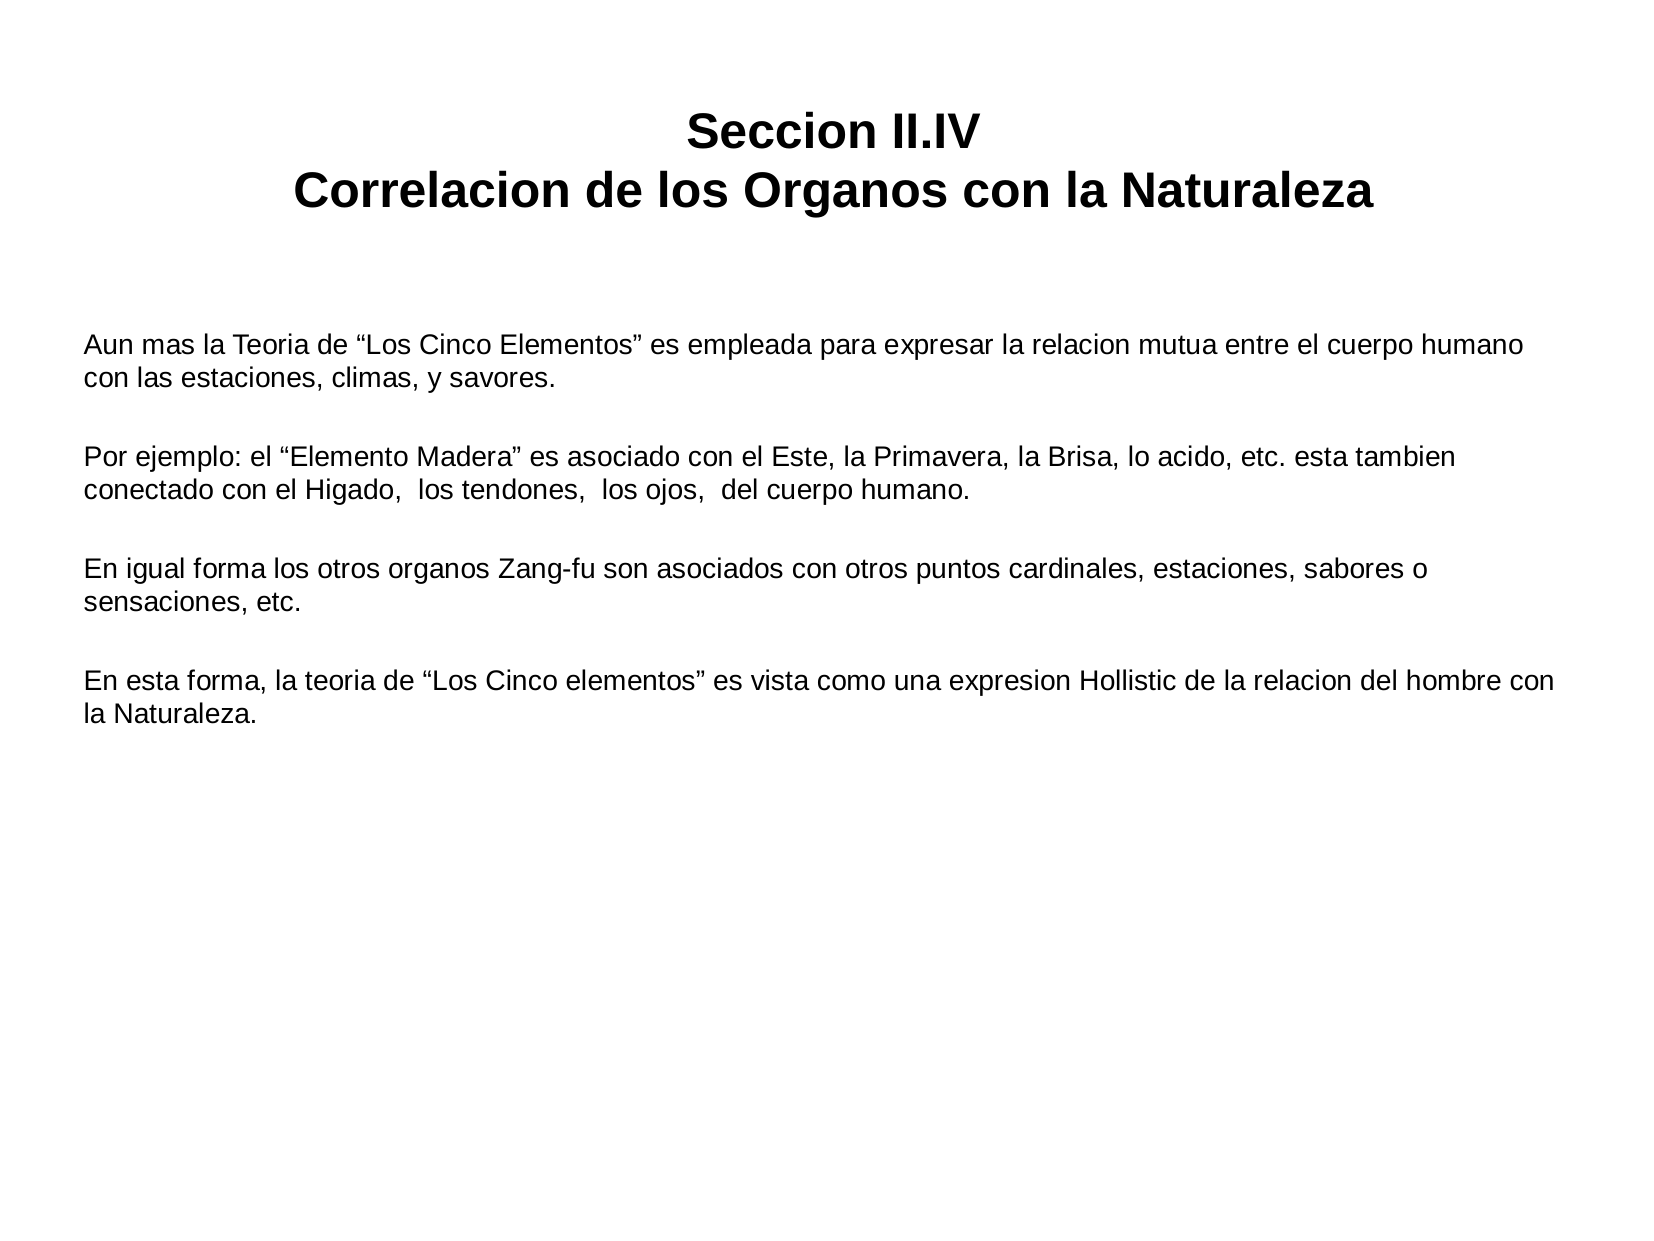

# Seccion II.IV Correlacion de los Organos con la Naturaleza